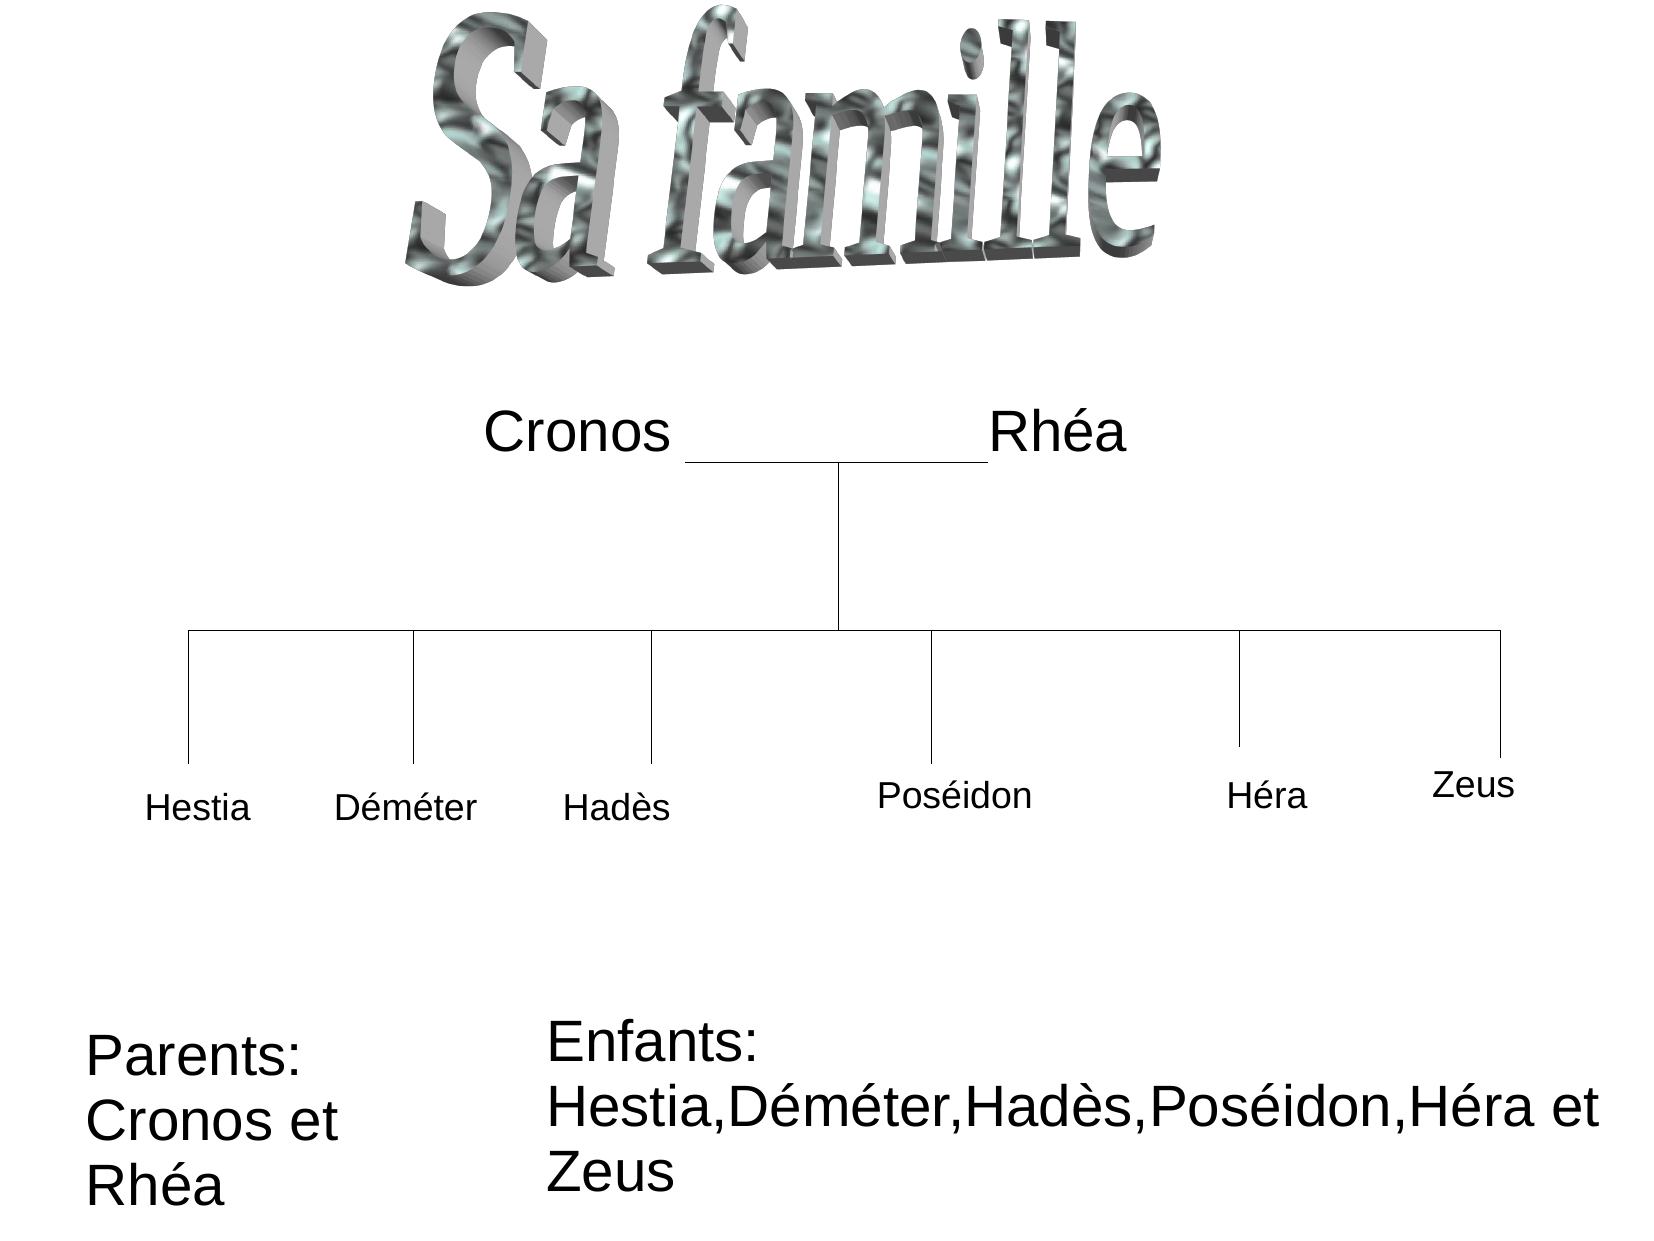

Sa famille
Cronos
Rhéa
Zeus
Poséidon
Héra
Hestia
Déméter
Hadès
Enfants: Hestia,Déméter,Hadès,Poséidon,Héra et Zeus
Parents: Cronos et Rhéa